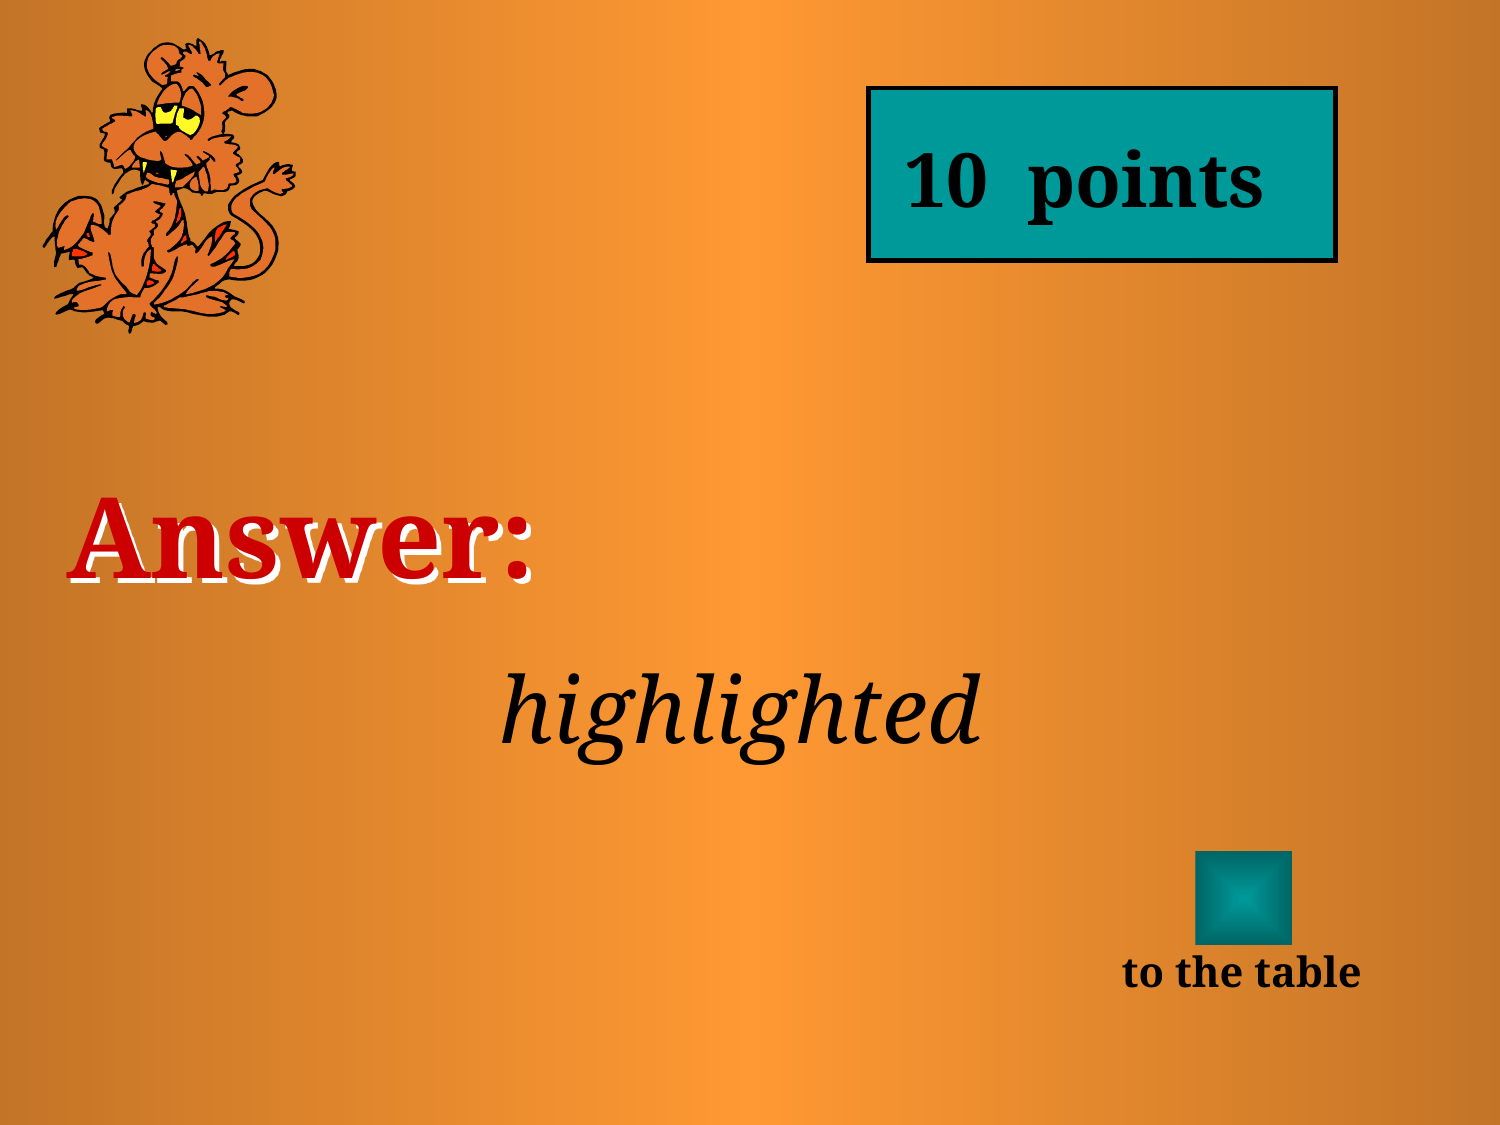

10 points
# Answer:
highlighted
to the table